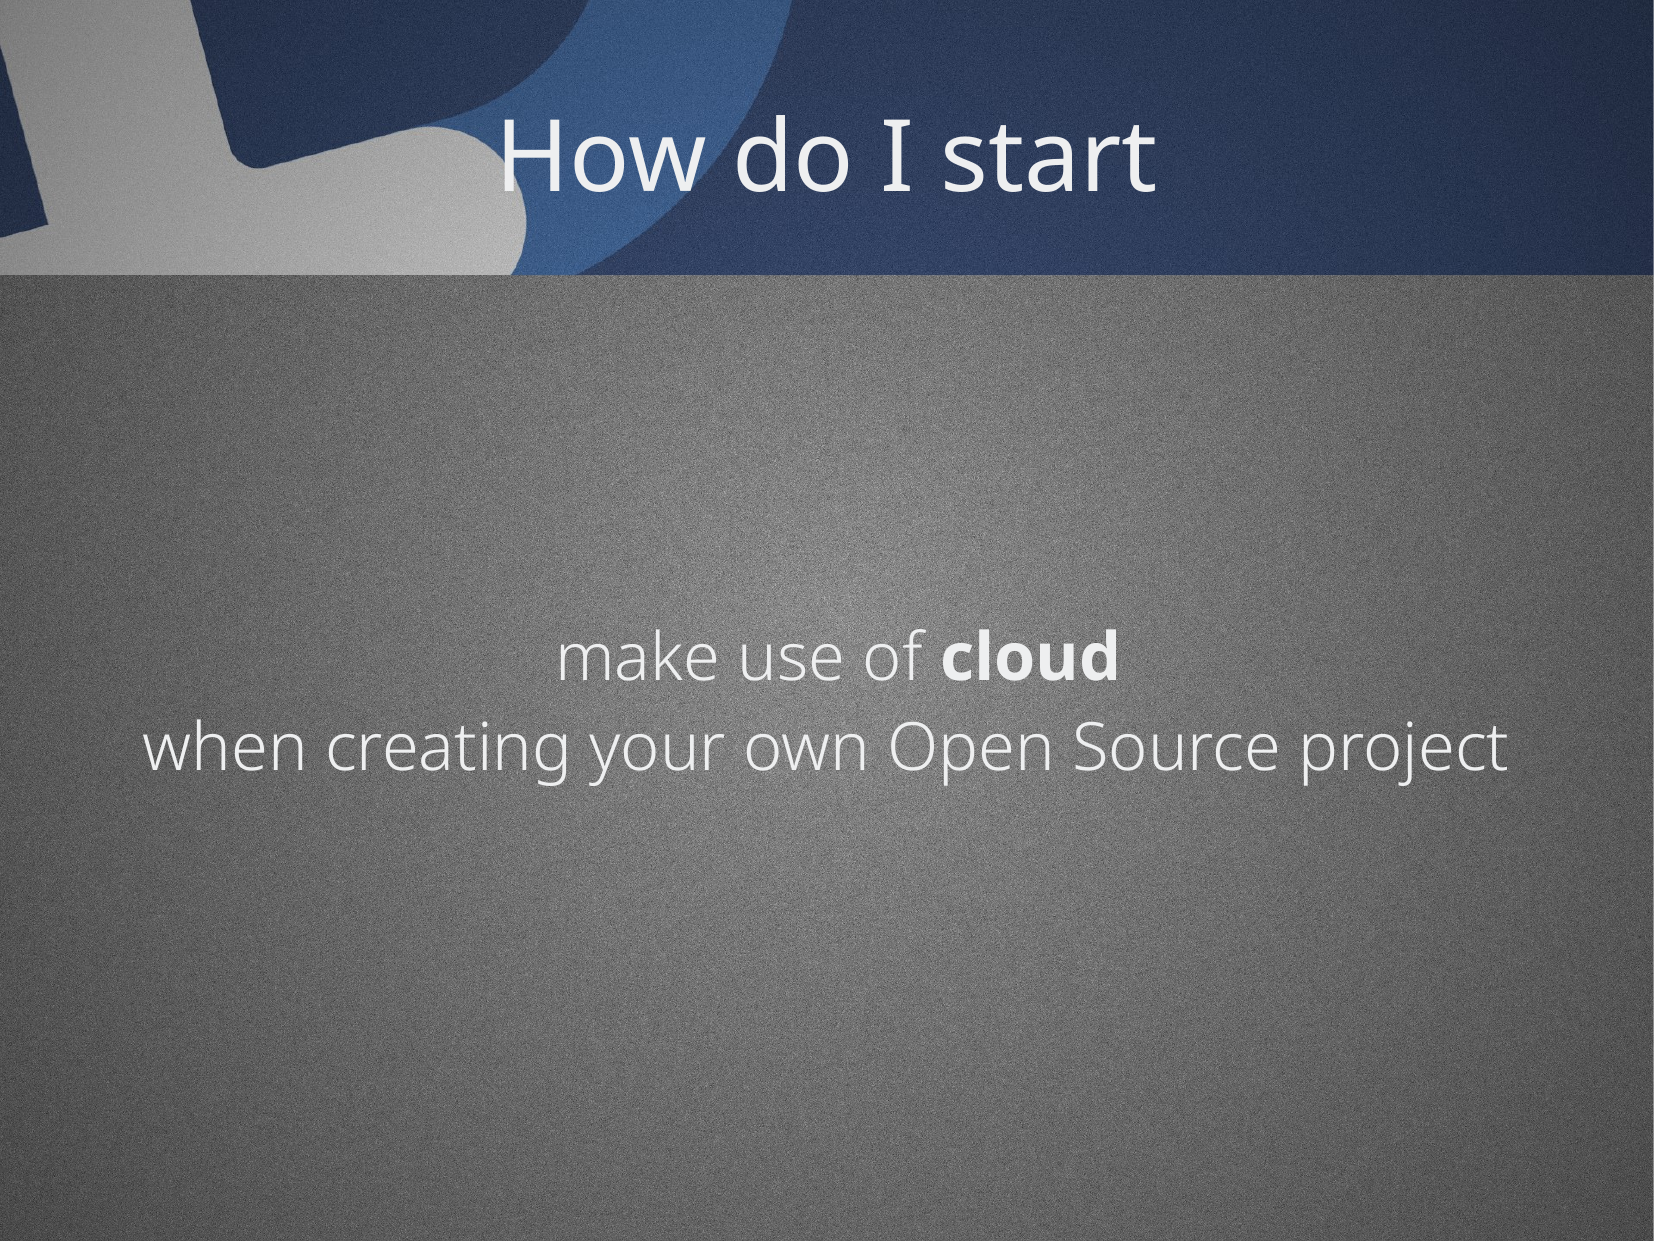

# How do I start
make use of cloud
when creating your own Open Source project